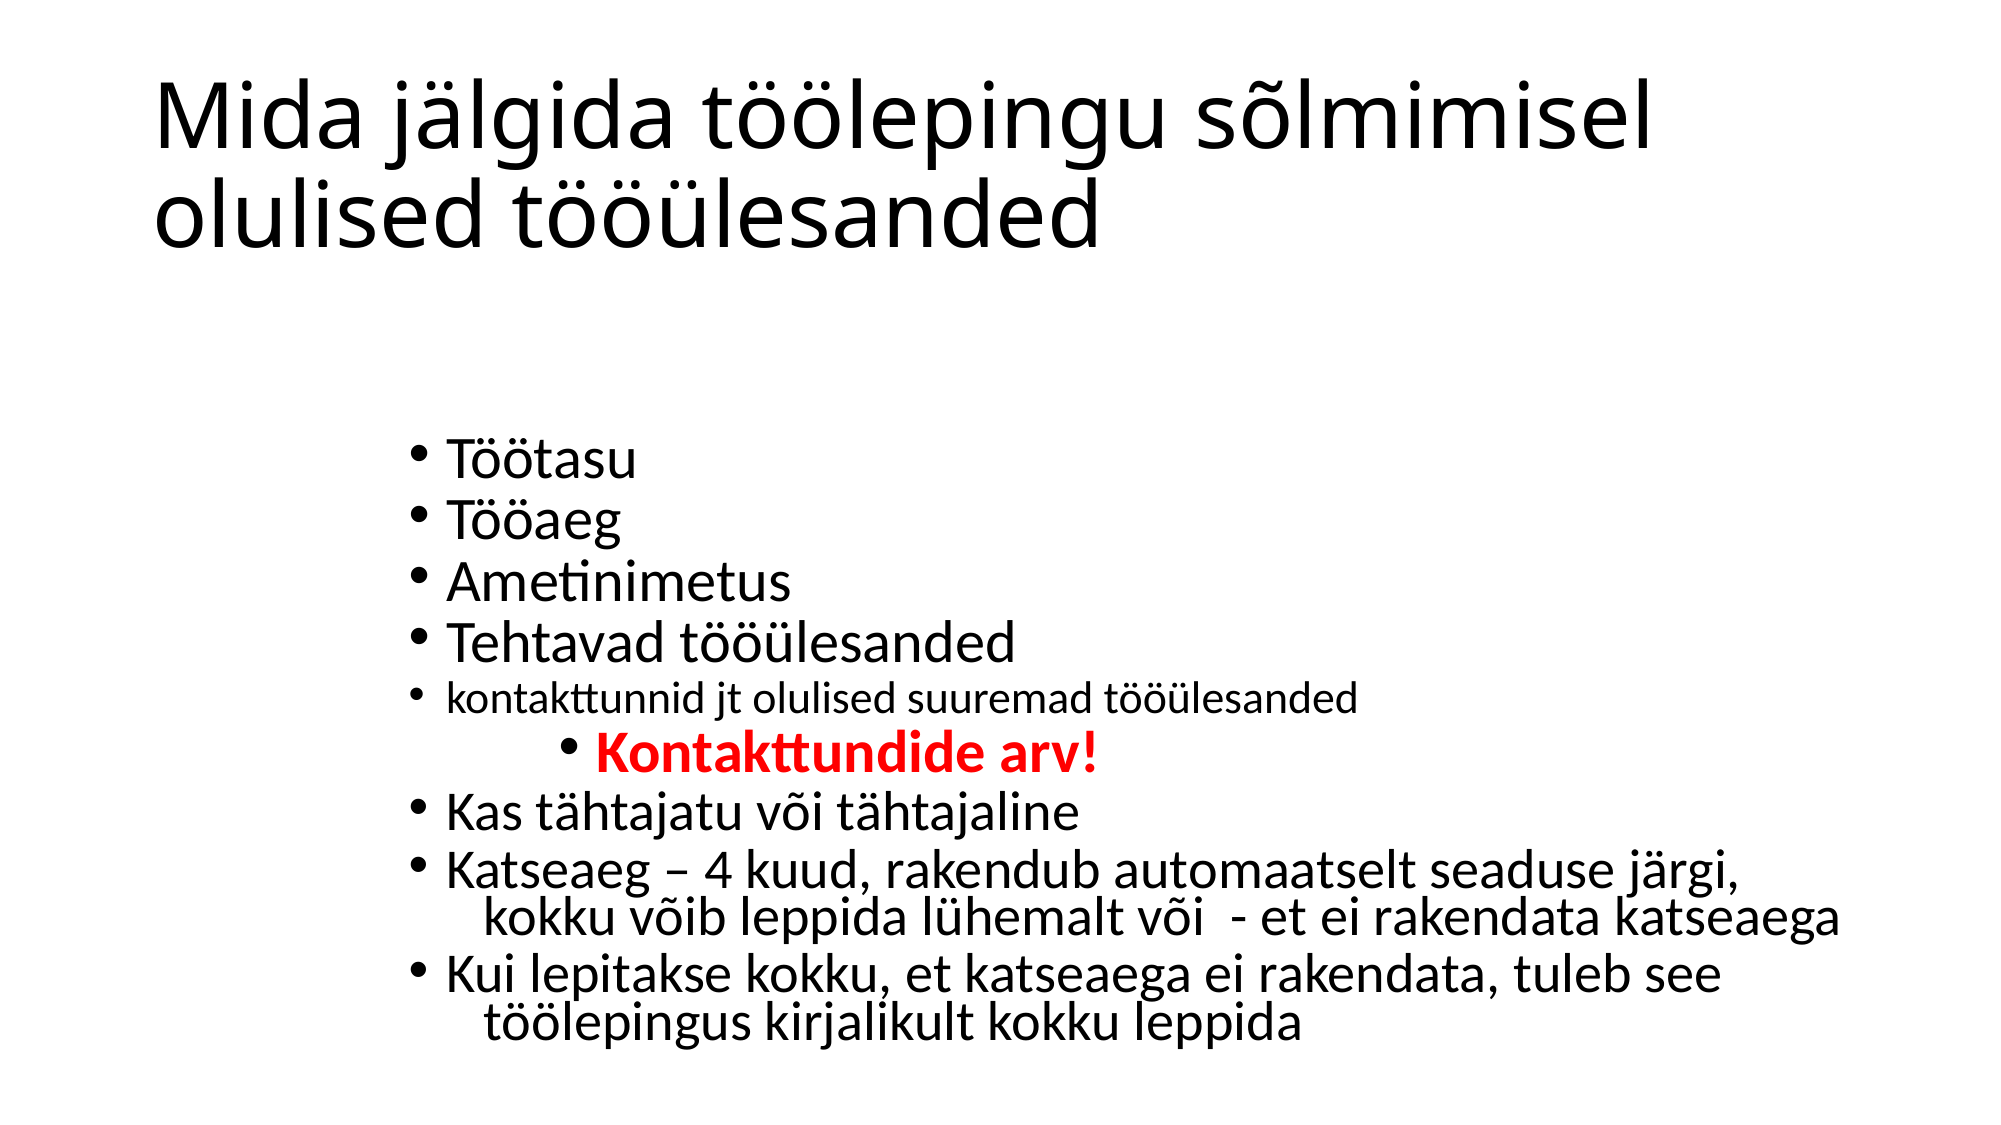

# Mida jälgida töölepingu sõlmimisel olulised tööülesanded
Töötasu
Tööaeg
Ametinimetus
Tehtavad tööülesanded
kontakttunnid jt olulised suuremad tööülesanded
Kontakttundide arv!
Kas tähtajatu või tähtajaline
Katseaeg – 4 kuud, rakendub automaatselt seaduse järgi, kokku võib leppida lühemalt või - et ei rakendata katseaega
Kui lepitakse kokku, et katseaega ei rakendata, tuleb see töölepingus kirjalikult kokku leppida